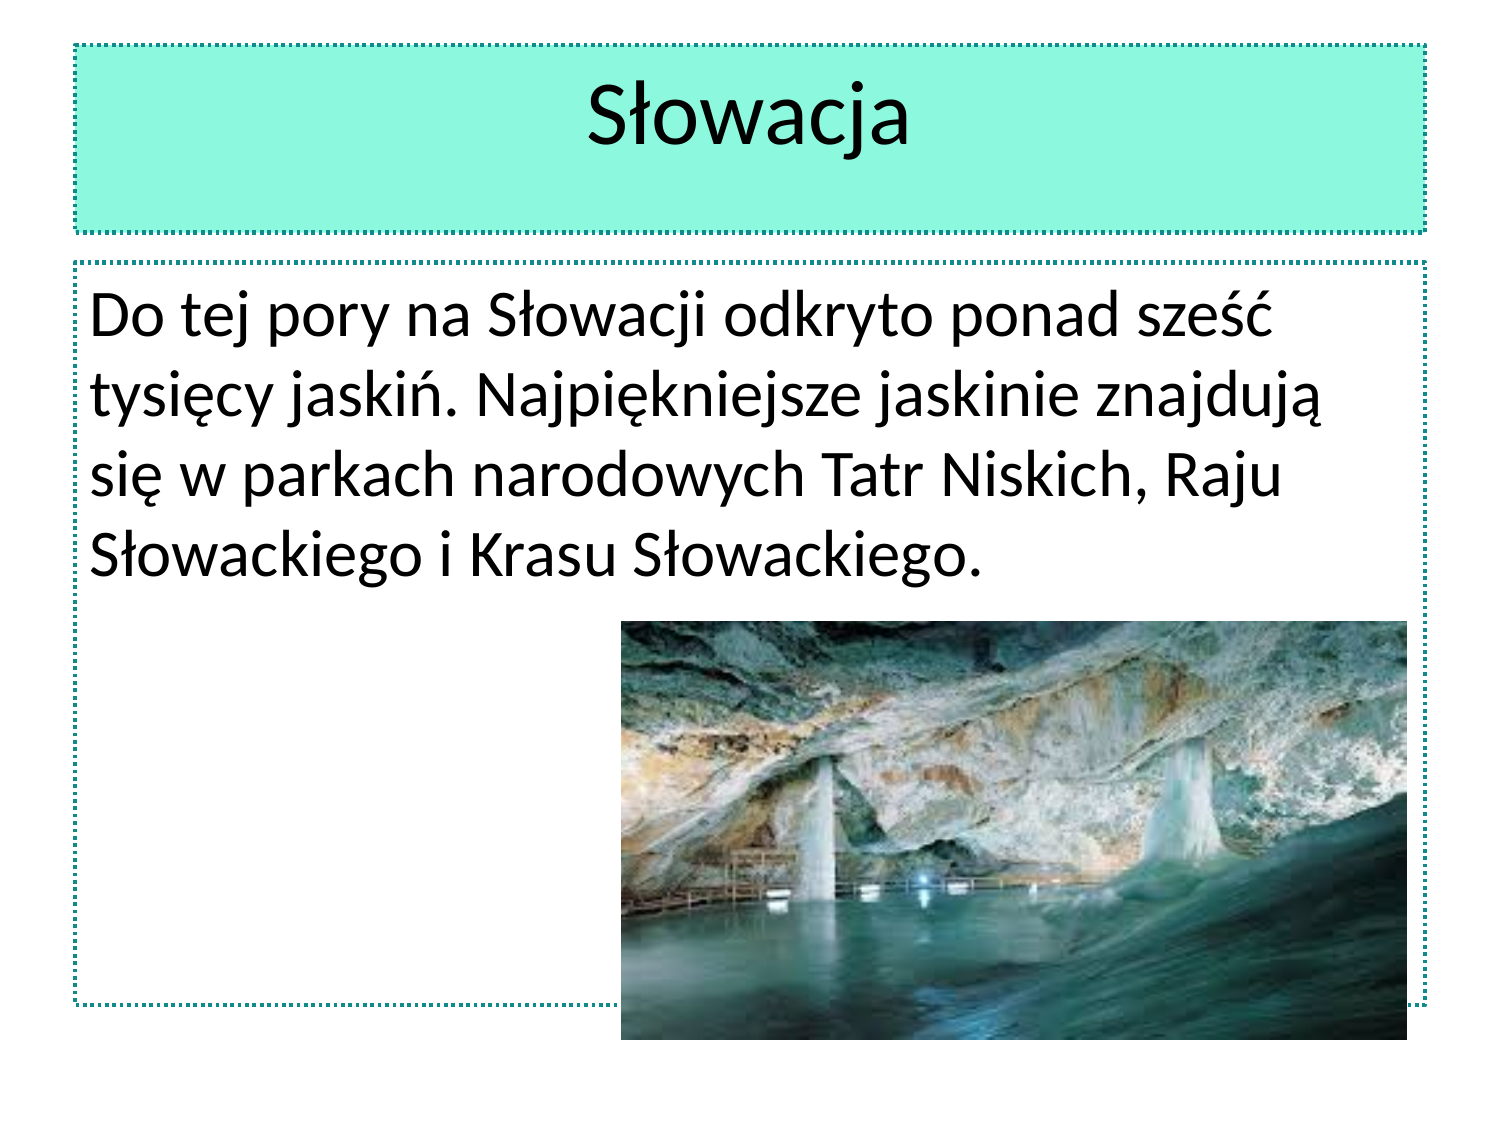

# Słowacja
Do tej pory na Słowacji odkryto ponad sześć tysięcy jaskiń. Najpiękniejsze jaskinie znajdują się w parkach narodowych Tatr Niskich, Raju Słowackiego i Krasu Słowackiego.